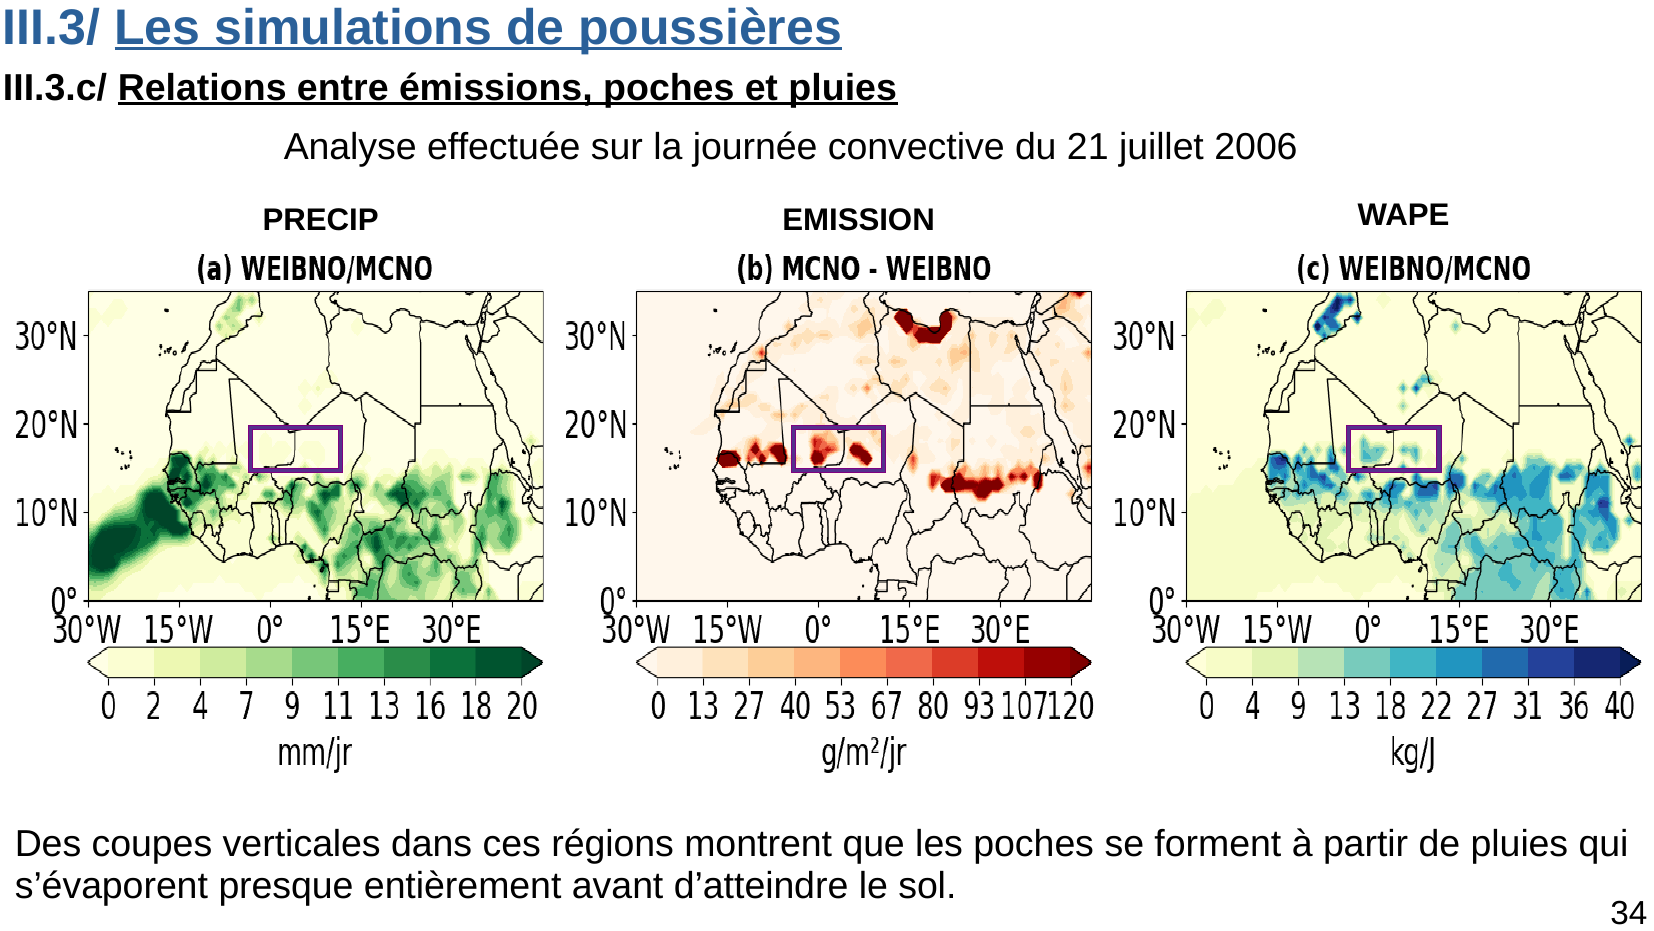

III.3/ Les simulations de poussières
III.3.c/ Relations entre émissions, poches et pluies
 Analyse effectuée sur la journée convective du 21 juillet 2006
 WAPE
PRECIP
EMISSION
Des coupes verticales dans ces régions montrent que les poches se forment à partir de pluies qui s’évaporent presque entièrement avant d’atteindre le sol.
34